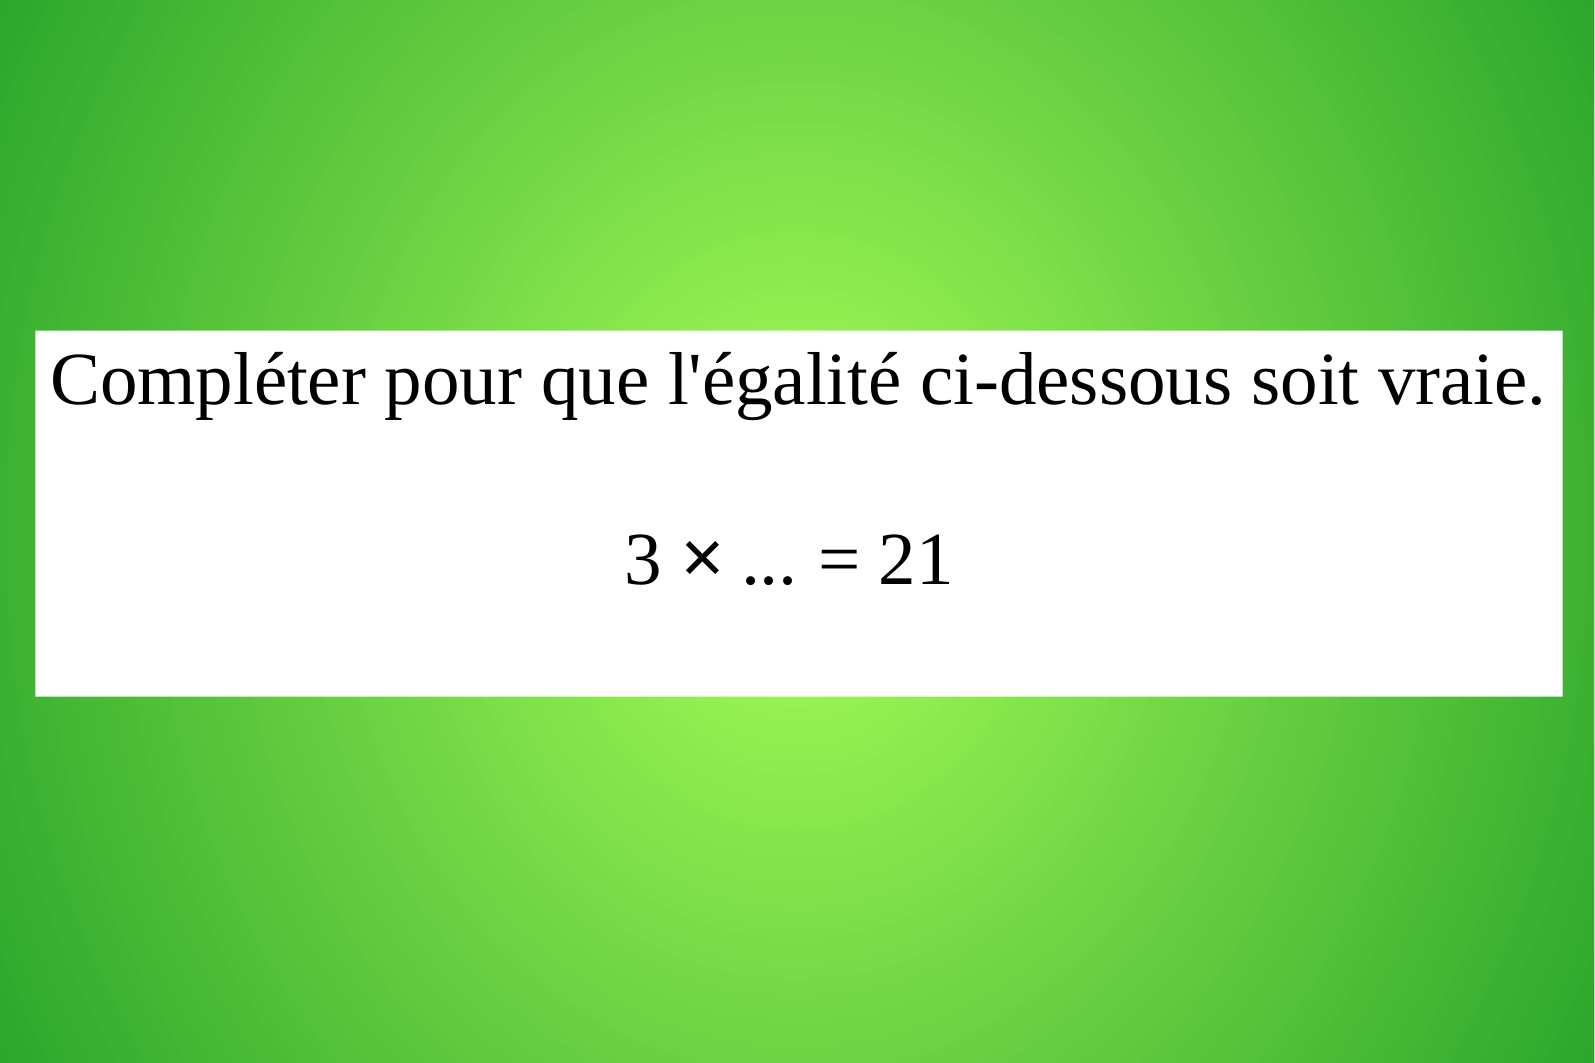

Compléter pour que l'égalité ci-dessous soit vraie.
3 × ... = 21